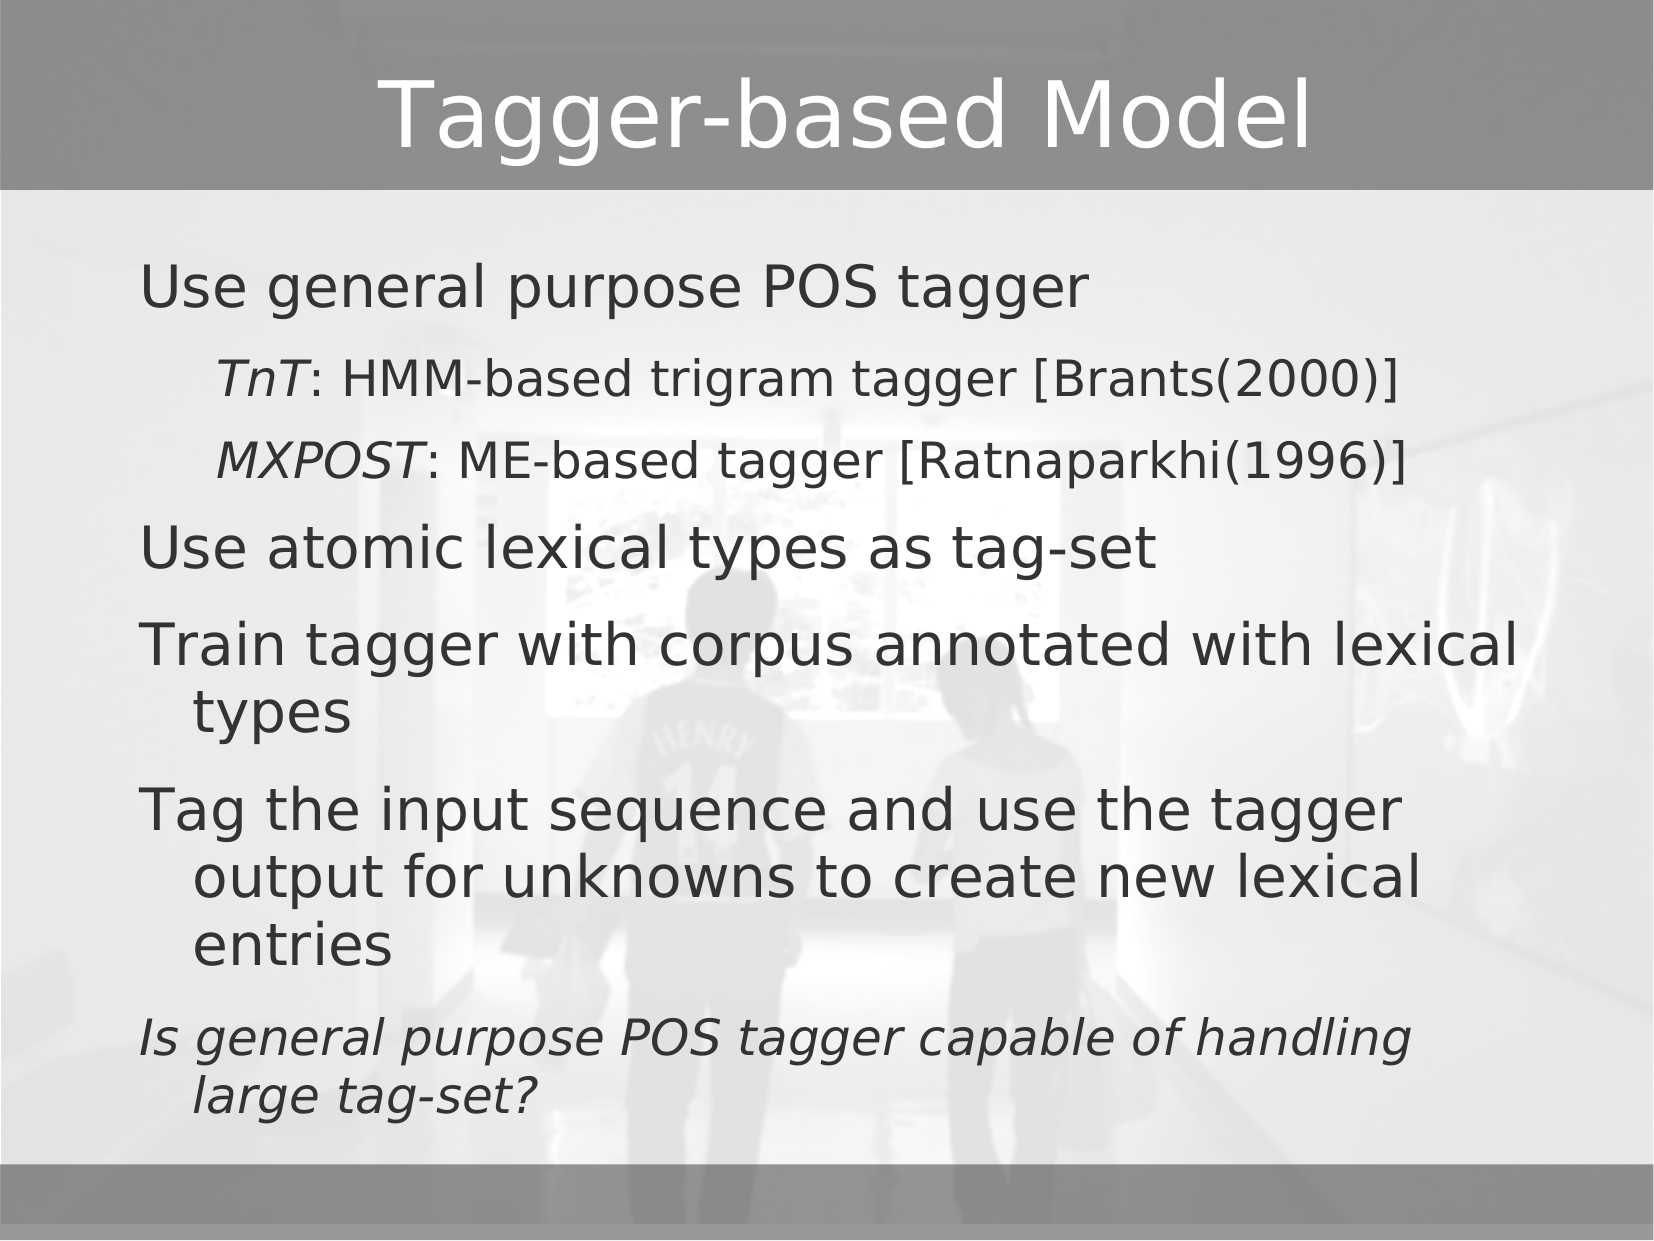

# Tagger-based Model
Use general purpose POS tagger
TnT: HMM-based trigram tagger [Brants(2000)]
MXPOST: ME-based tagger [Ratnaparkhi(1996)]
Use atomic lexical types as tag-set
Train tagger with corpus annotated with lexical types
Tag the input sequence and use the tagger output for unknowns to create new lexical entries
Is general purpose POS tagger capable of handling large tag-set?